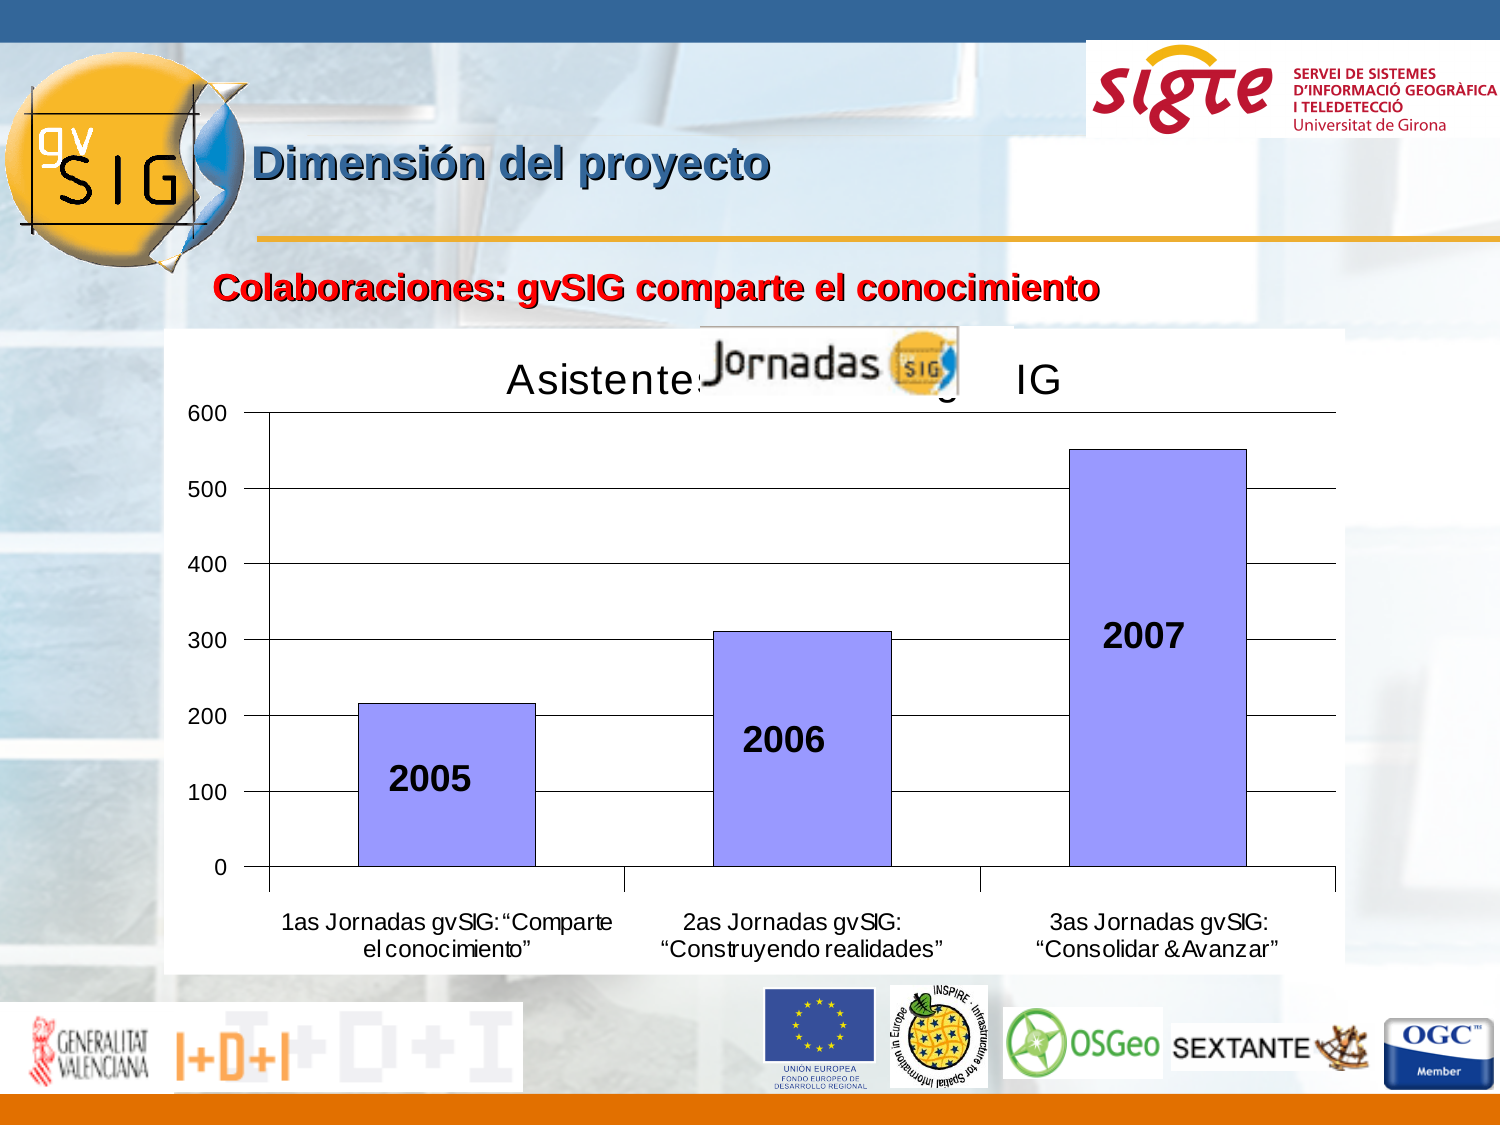

Dimensión del proyecto
Colaboraciones
Colaboraciones: gvSIG comparte el conocimiento
### Chart: Asistentes Jornadas gvSIG
| Category | Asistentes |
|---|---|
| 1as Jornadas gvSIG: “Comparte el conocimiento” | 216.0 |
| 2as Jornadas gvSIG: “Construyendo realidades” | 311.0 |
| 3as Jornadas gvSIG: “Consolidar & Avanzar” | 551.0 |2007
2006
2005